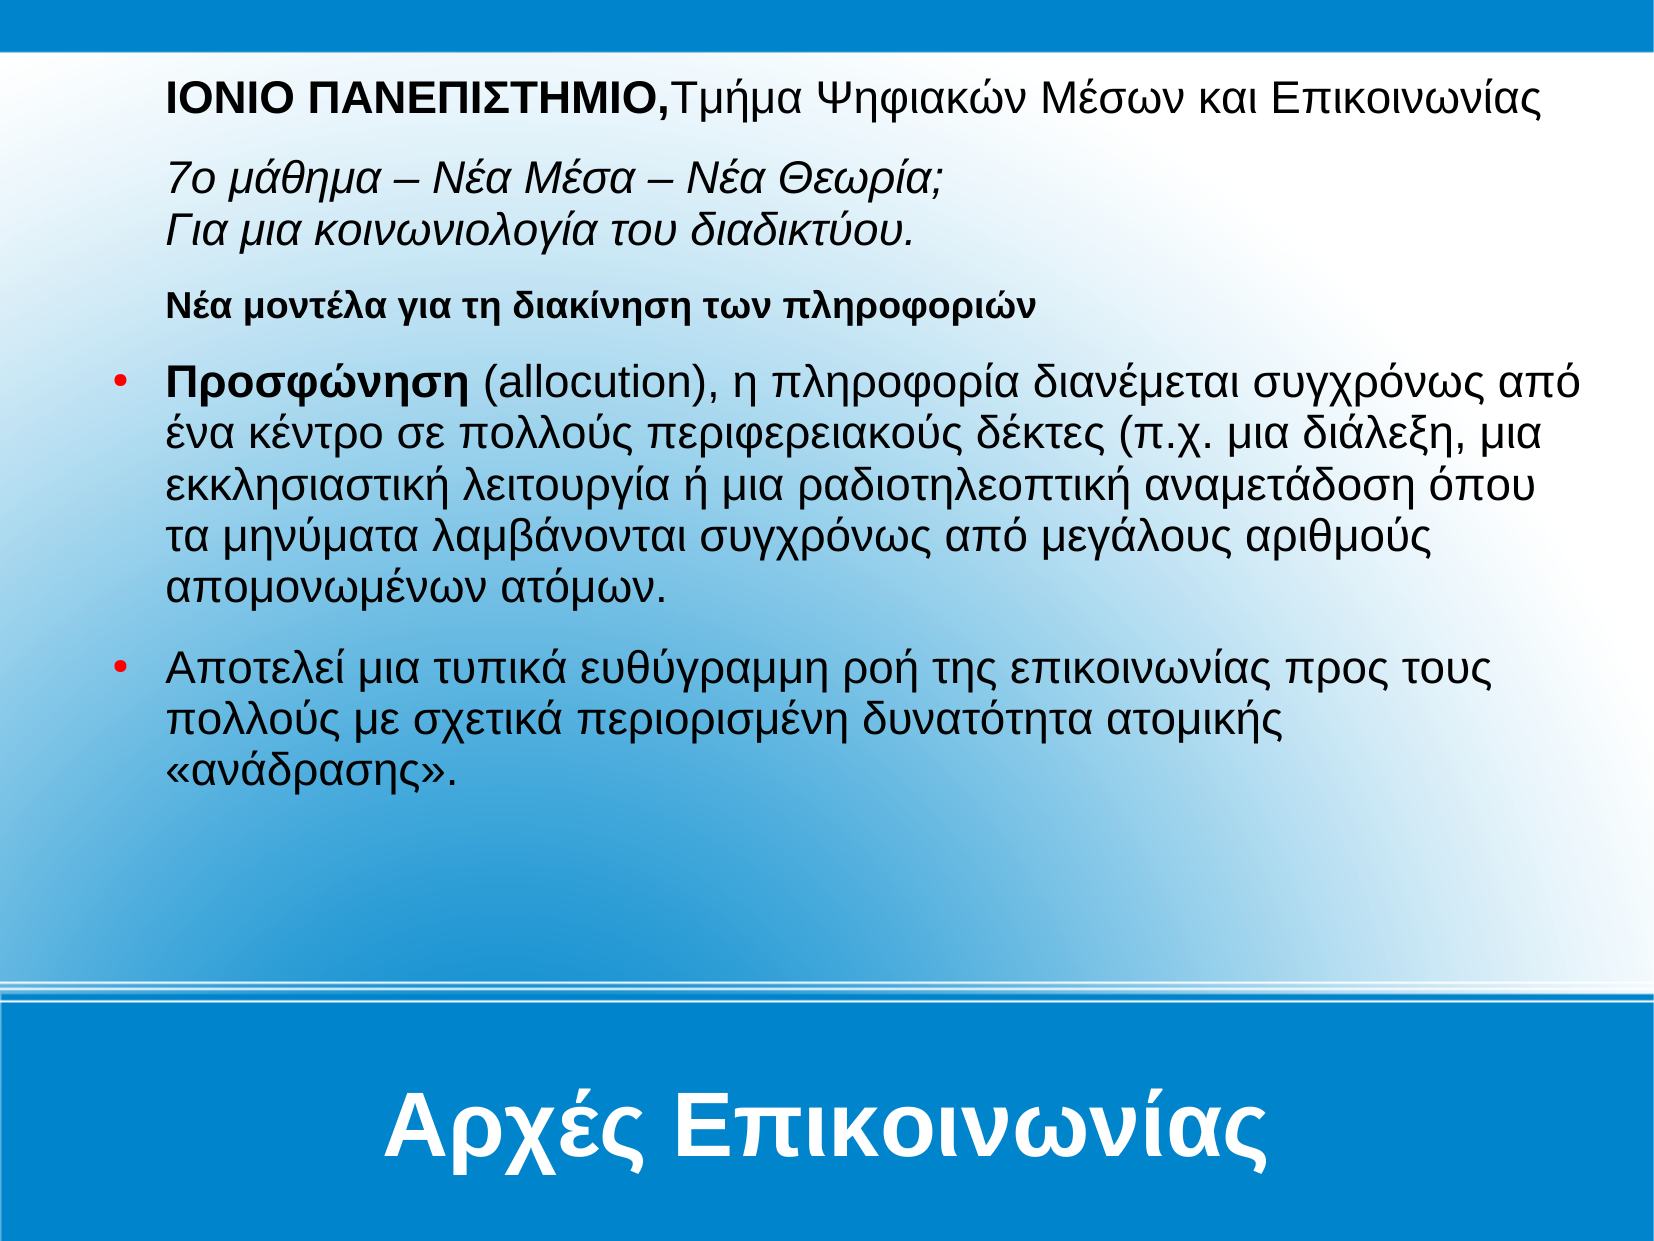

ΙΟΝΙΟ ΠΑΝΕΠΙΣΤΗΜΙΟ,Τμήμα Ψηφιακών Μέσων και Επικοινωνίας
7ο μάθημα – Νέα Μέσα – Νέα Θεωρία;
Για μια κοινωνιολογία του διαδικτύου.
Νέα μοντέλα για τη διακίνηση των πληροφοριών
Προσφώνηση (allocution), η πληροφορία διανέμεται συγχρόνως από ένα κέντρο σε πολλούς περιφερειακούς δέκτες (π.χ. μια διάλεξη, μια εκκλησιαστική λειτουργία ή μια ραδιοτηλεοπτική αναμετάδοση όπου τα μηνύματα λαμβάνονται συγχρόνως από μεγάλους αριθμούς απομονωμένων ατόμων.
Αποτελεί μια τυπικά ευθύγραμμη ροή της επικοινωνίας προς τους πολλούς με σχετικά περιορισμένη δυνατότητα ατομικής «ανάδρασης».
# Αρχές Επικοινωνίας